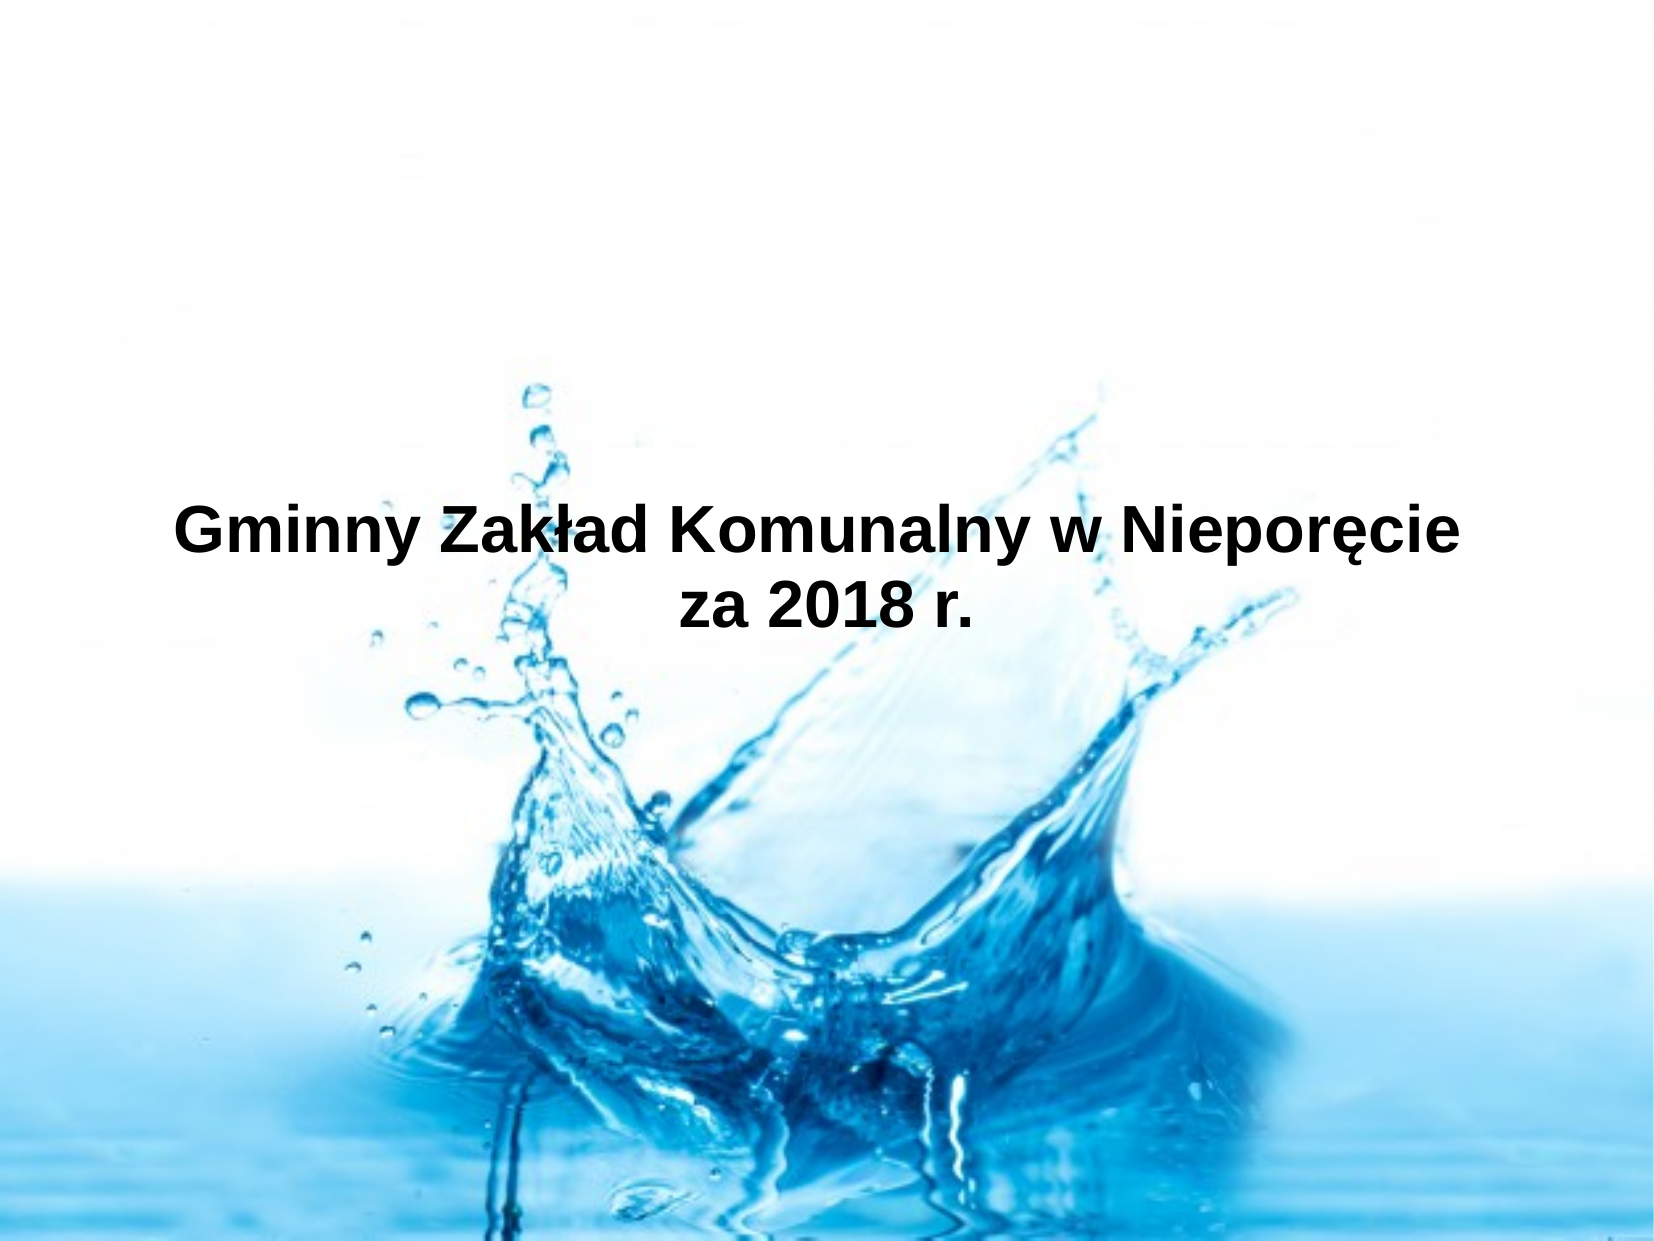

# Gminny Zakład Komunalny w Nieporęcie
za 2018 r.